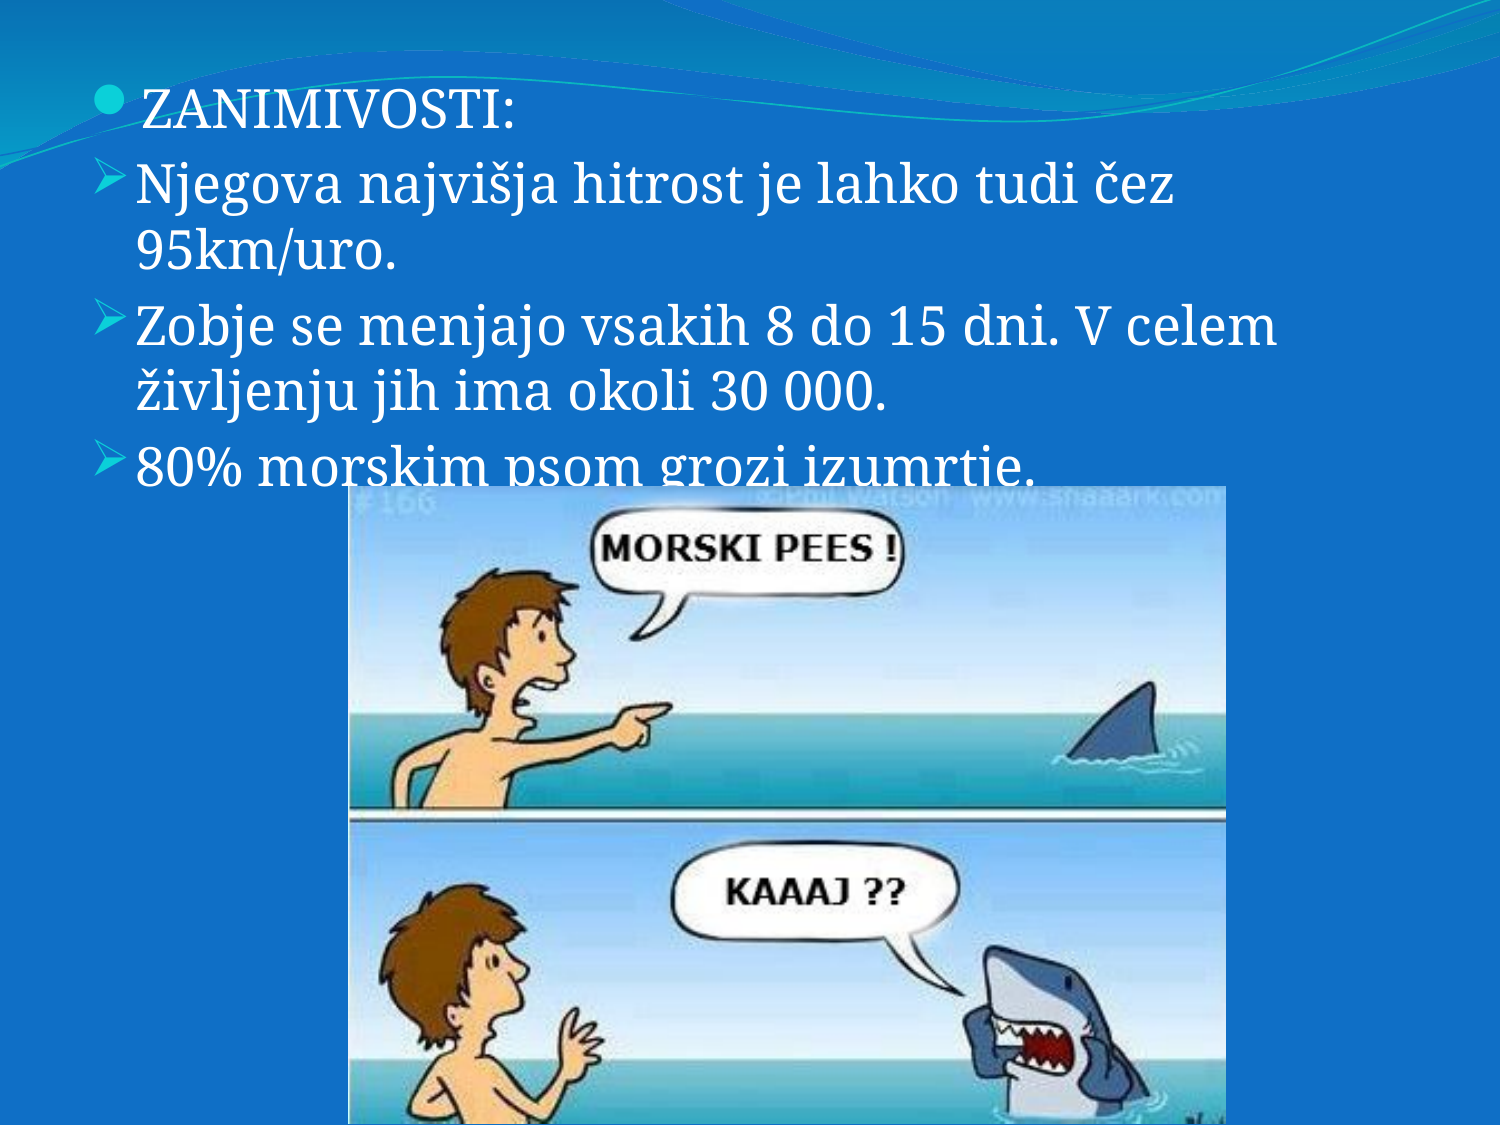

# ZANIMIVOSTI:
Njegova najvišja hitrost je lahko tudi čez 95km/uro.
Zobje se menjajo vsakih 8 do 15 dni. V celem življenju jih ima okoli 30 000.
80% morskim psom grozi izumrtje.